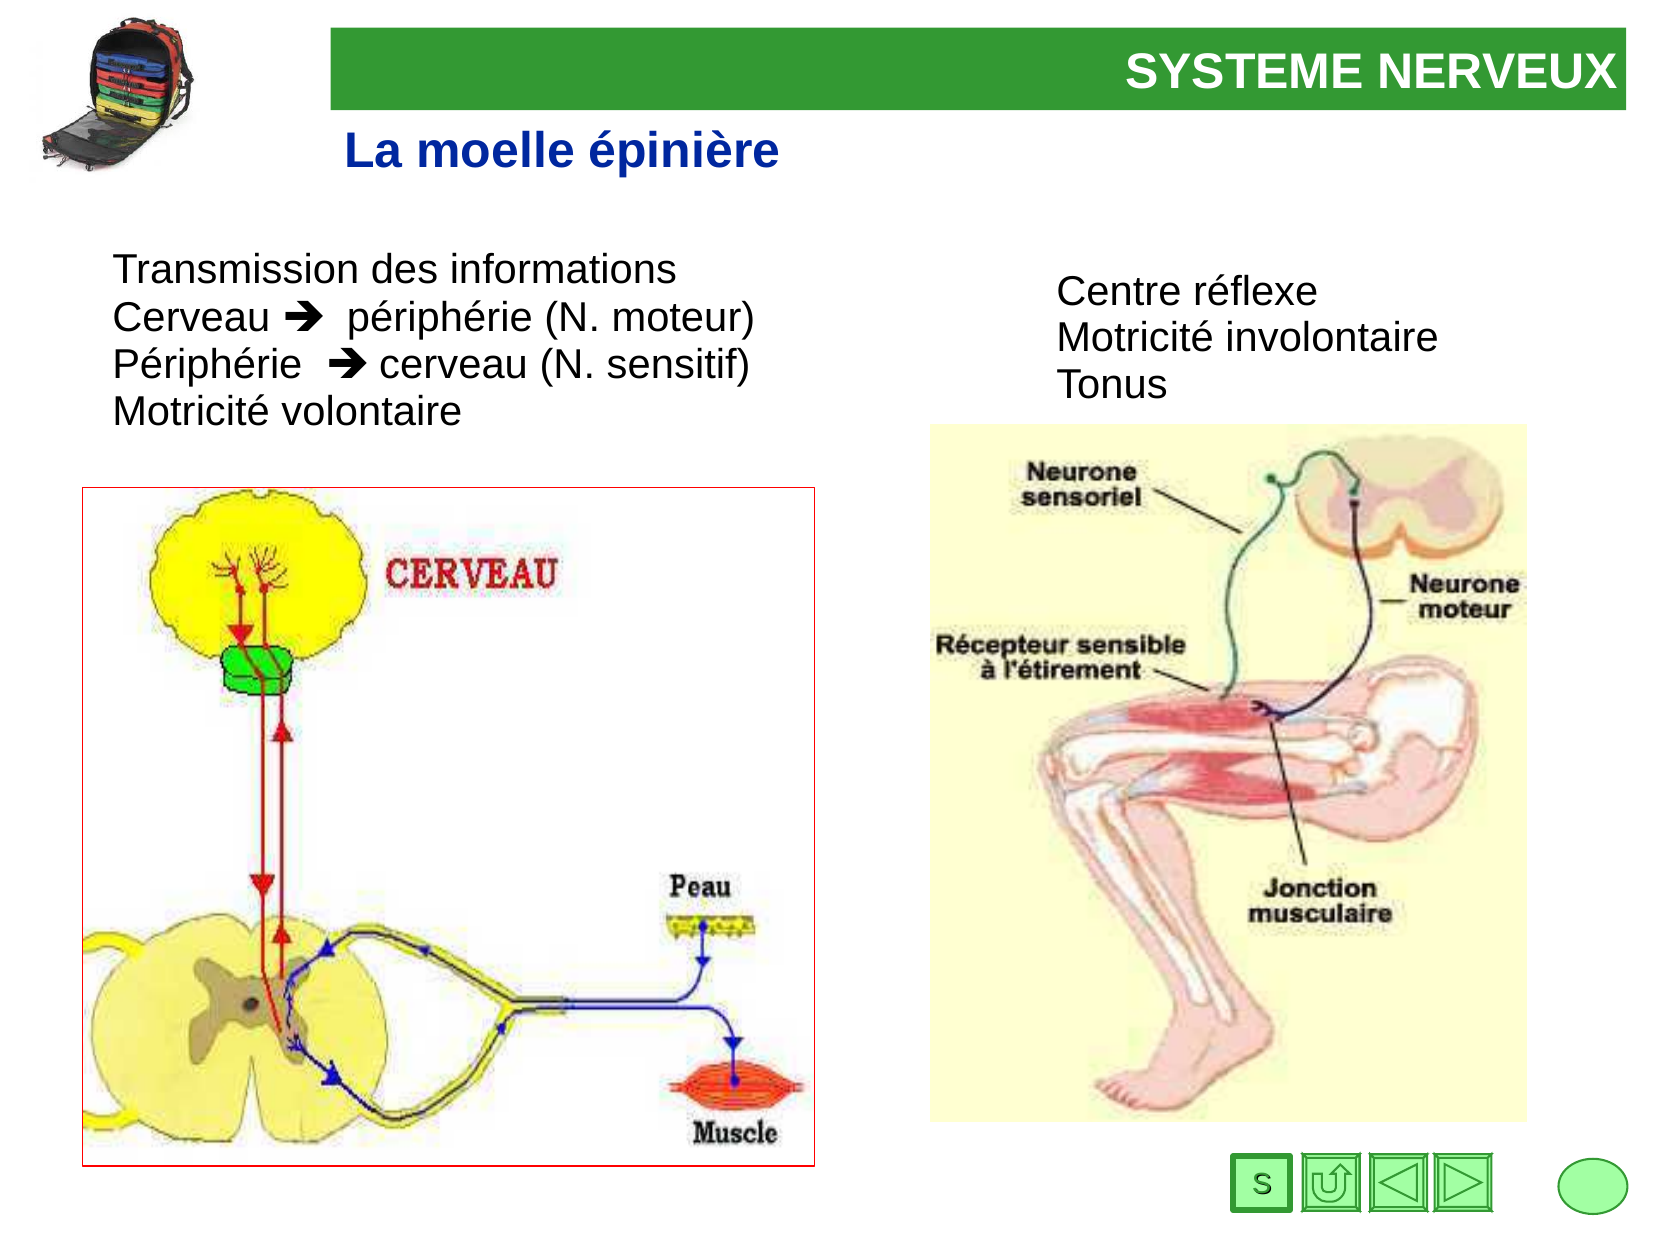

# SYSTEME NERVEUX
La moelle épinière
Transmission des informations
Cerveau  périphérie (N. moteur)
Périphérie  cerveau (N. sensitif)
Motricité volontaire
Centre réflexe
Motricité involontaire
Tonus